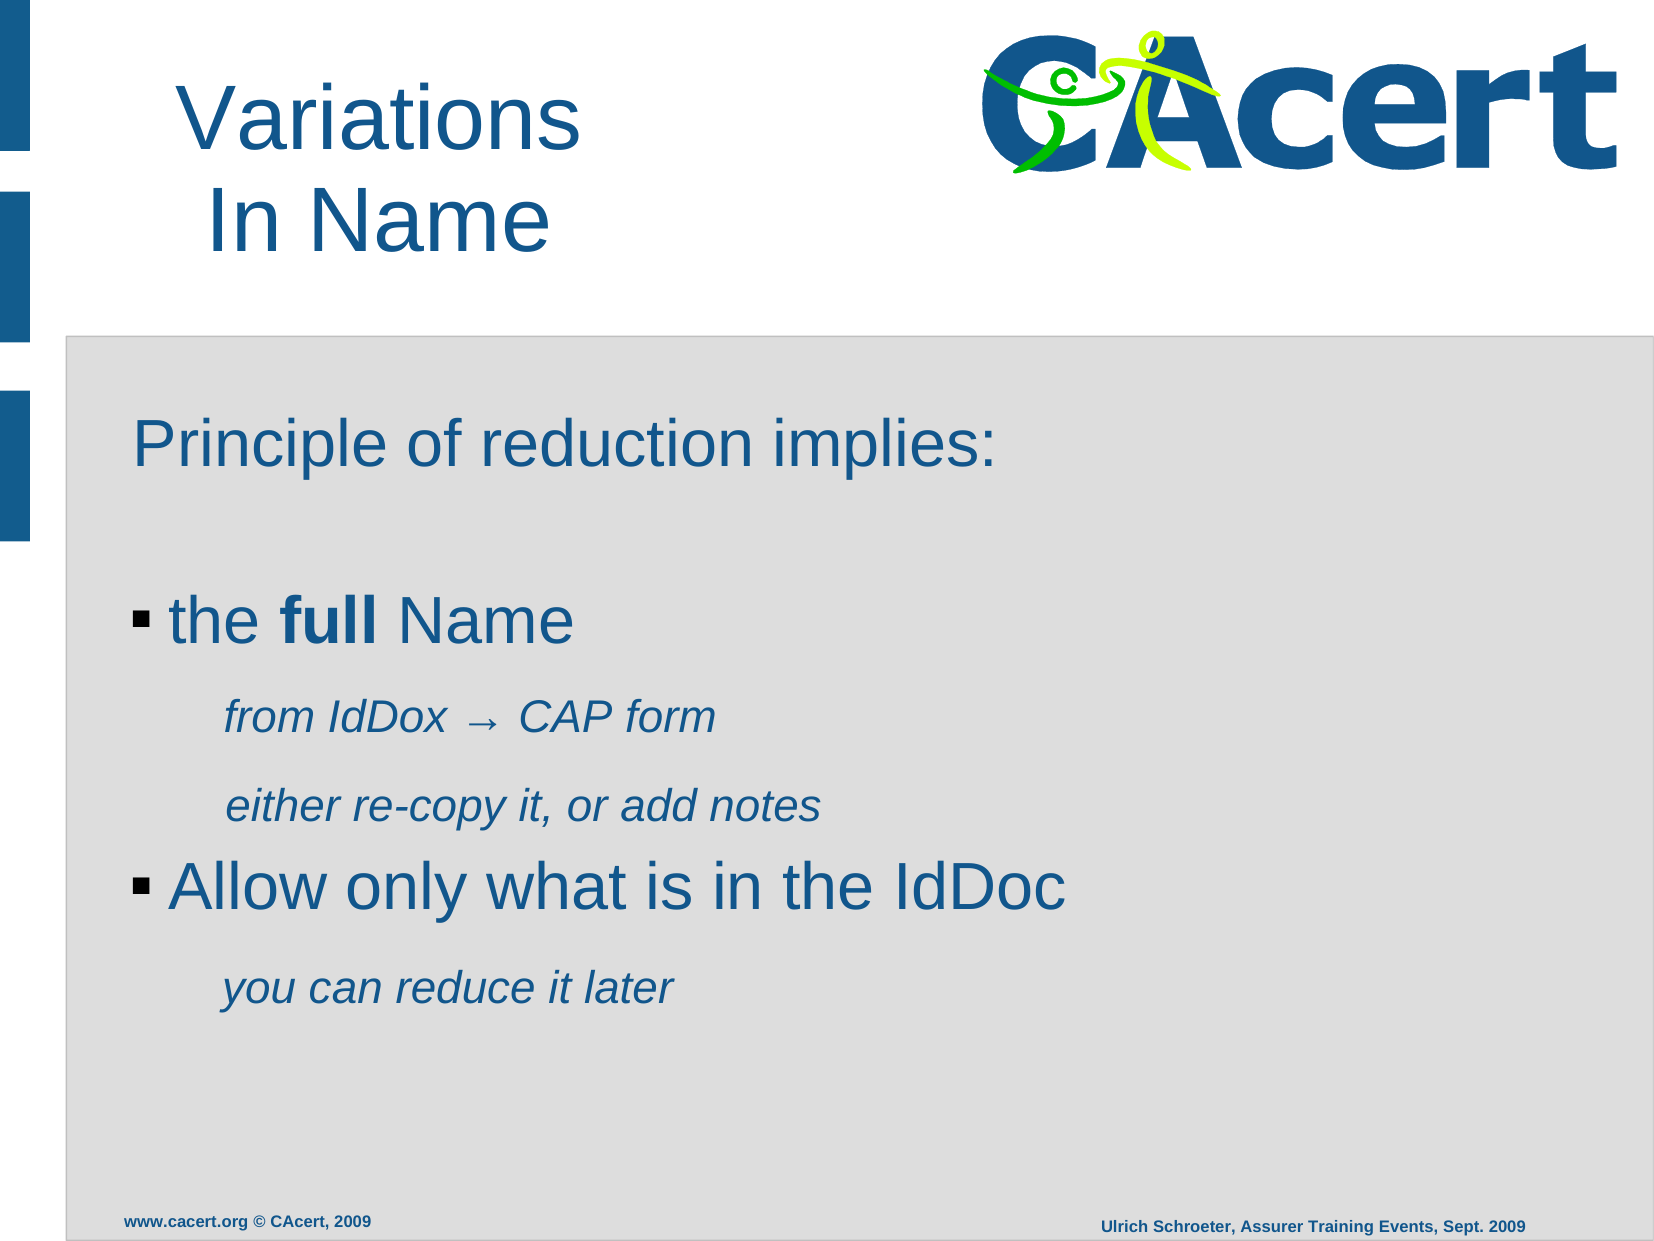

Variations
In Name
Principle of reduction implies:
 the full Name
 from IdDox → CAP form
 either re-copy it, or add notes
 Allow only what is in the IdDoc
 you can reduce it later